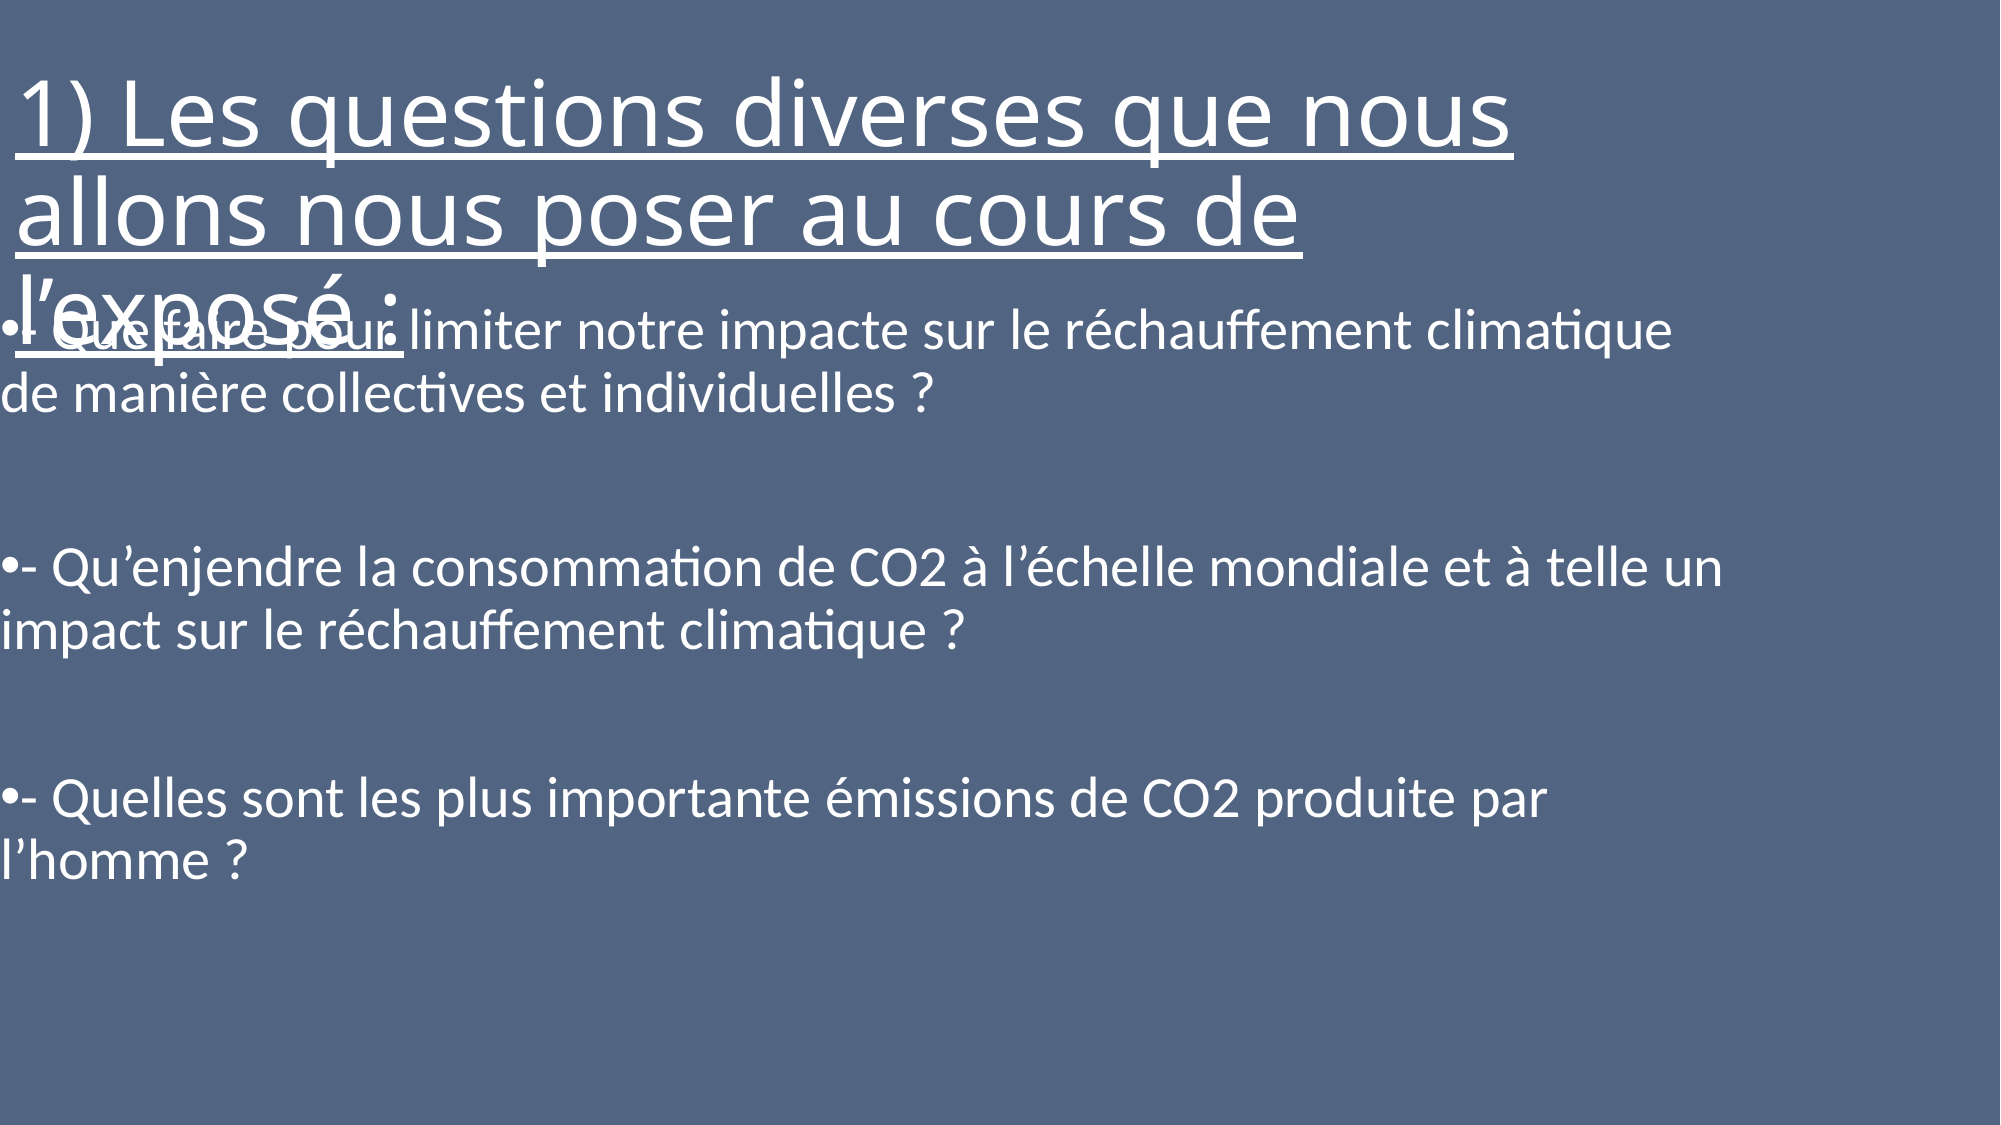

# 1) Les questions diverses que nous allons nous poser au cours de l’exposé :
- Que faire pour limiter notre impacte sur le réchauffement climatique de manière collectives et individuelles ?
- Qu’enjendre la consommation de CO2 à l’échelle mondiale et à telle un impact sur le réchauffement climatique ?
- Quelles sont les plus importante émissions de CO2 produite par l’homme ?